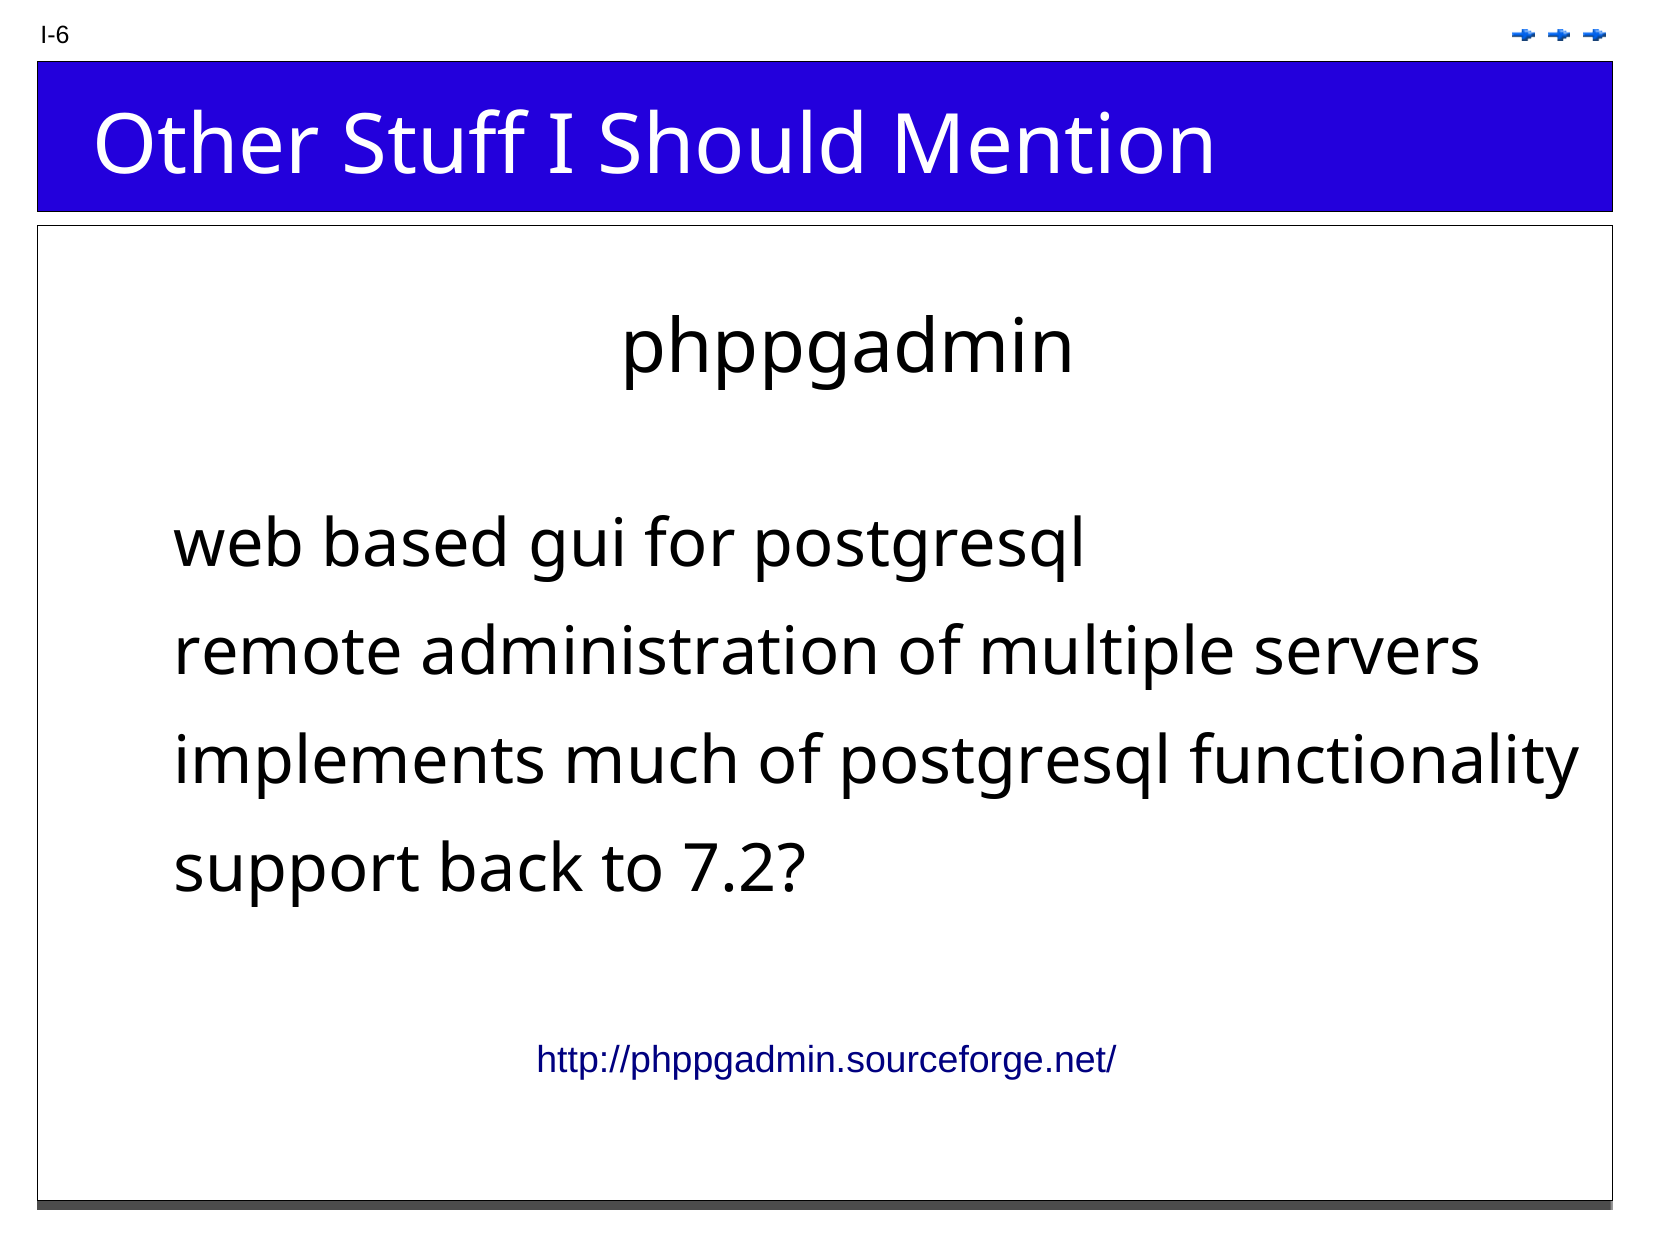

I-6
Other Stuff I Should Mention
phppgadmin
 web based gui for postgresql
 remote administration of multiple servers
 implements much of postgresql functionality
 support back to 7.2?
http://phppgadmin.sourceforge.net/